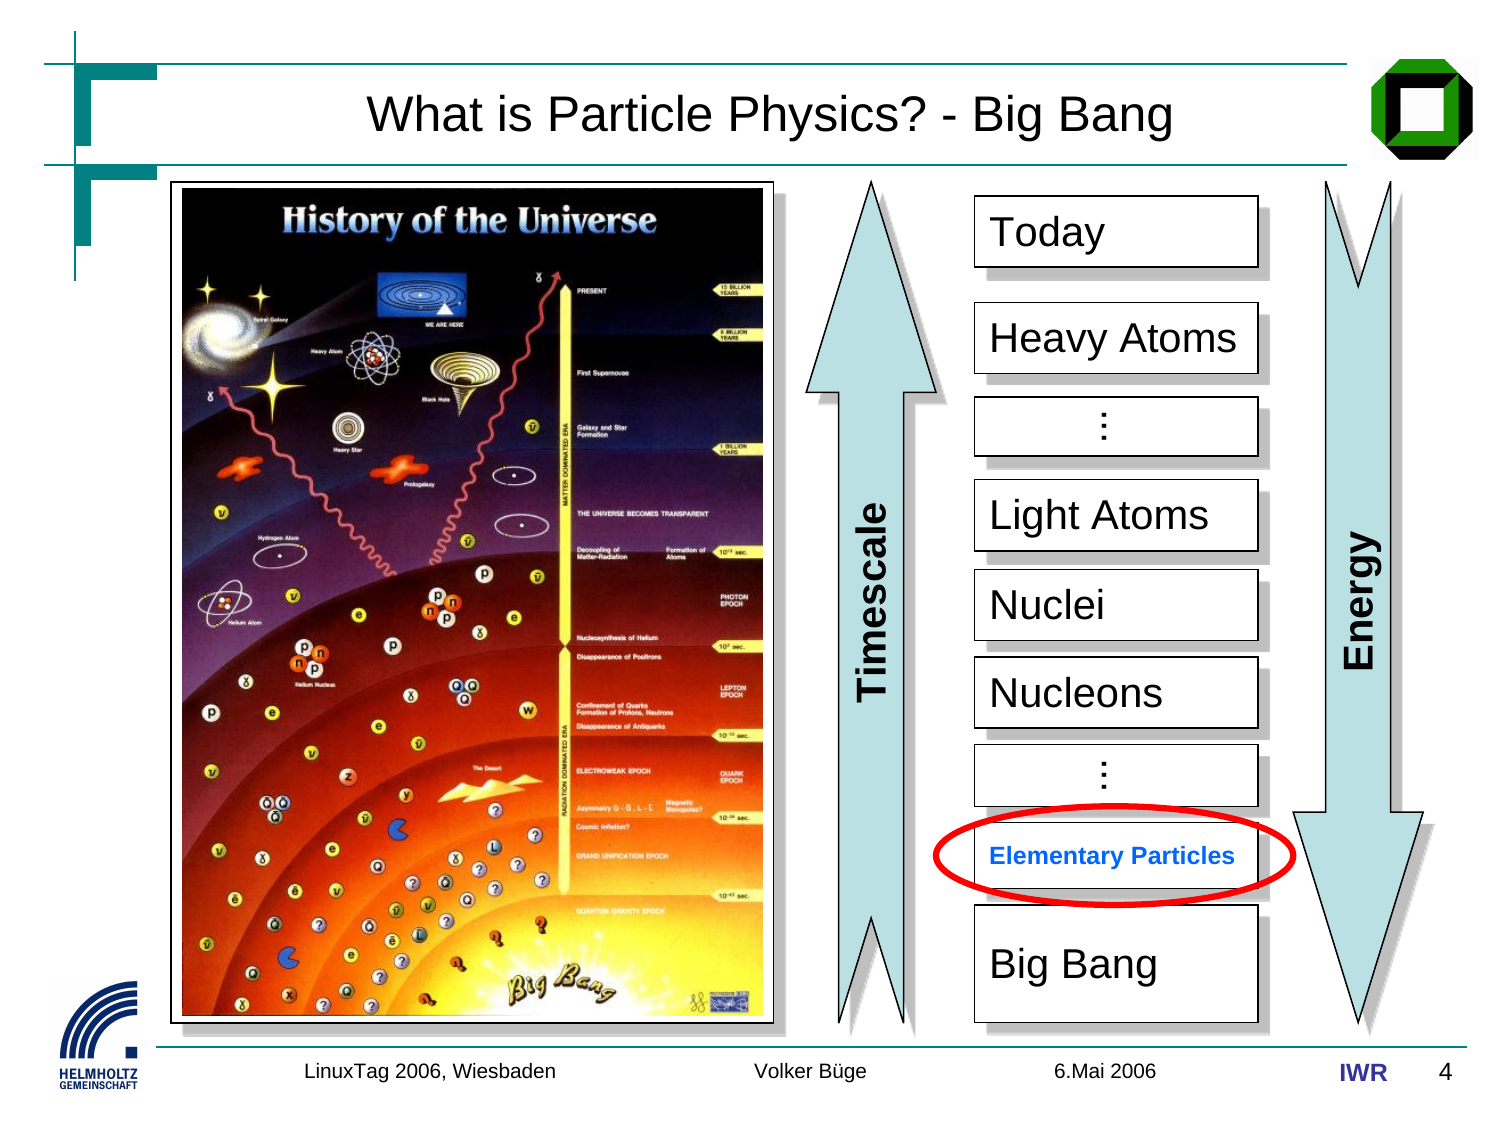

# What is Particle Physics? - Big Bang
Today
Heavy Atoms
...
Light Atoms
Energy
Timescale
Nuclei
Nucleons
...
Elementary Particles
Big Bang
4